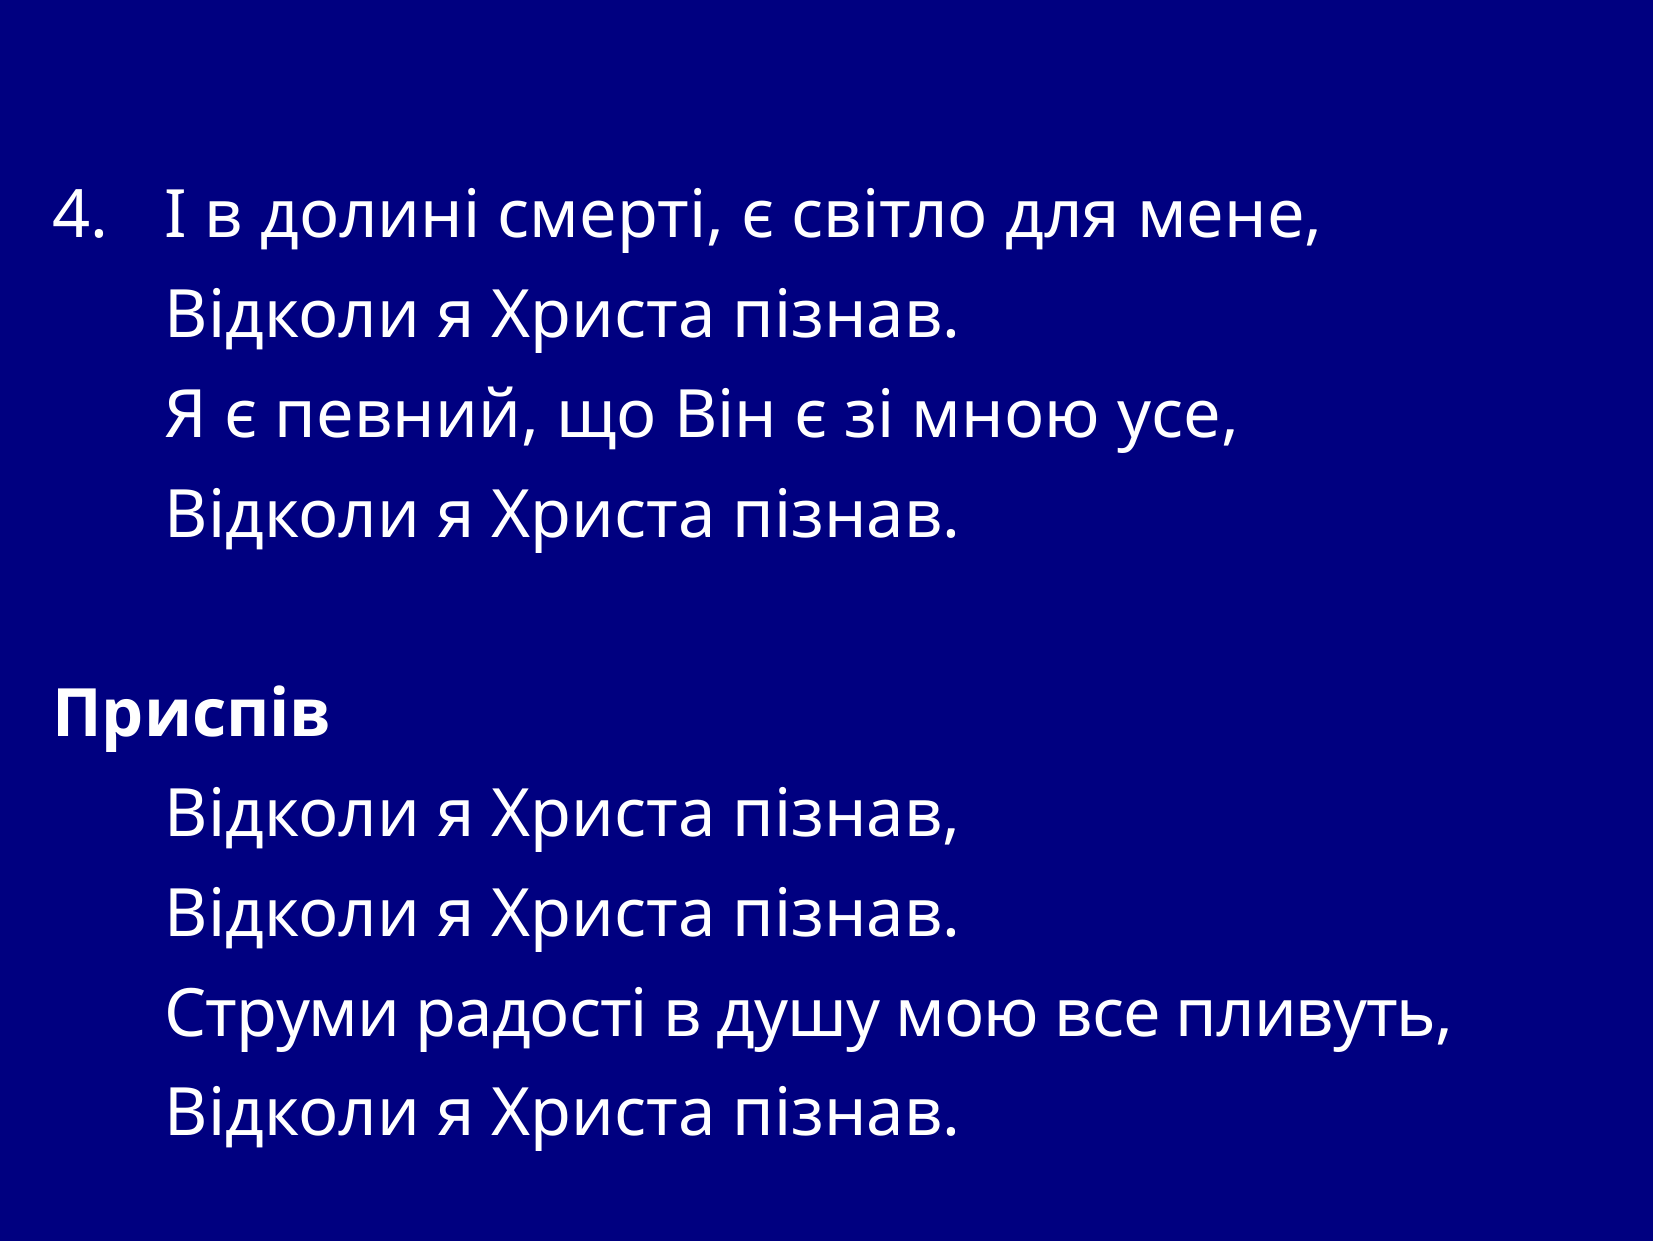

4.	І в долині смерті, є світло для мене,
	Відколи я Христа пізнав.
	Я є певний, що Він є зі мною усе,
	Відколи я Христа пізнав.
Приспів
	Відколи я Христа пізнав,
	Відколи я Христа пізнав.
	Струми радості в душу мою все пливуть,
	Відколи я Христа пізнав.